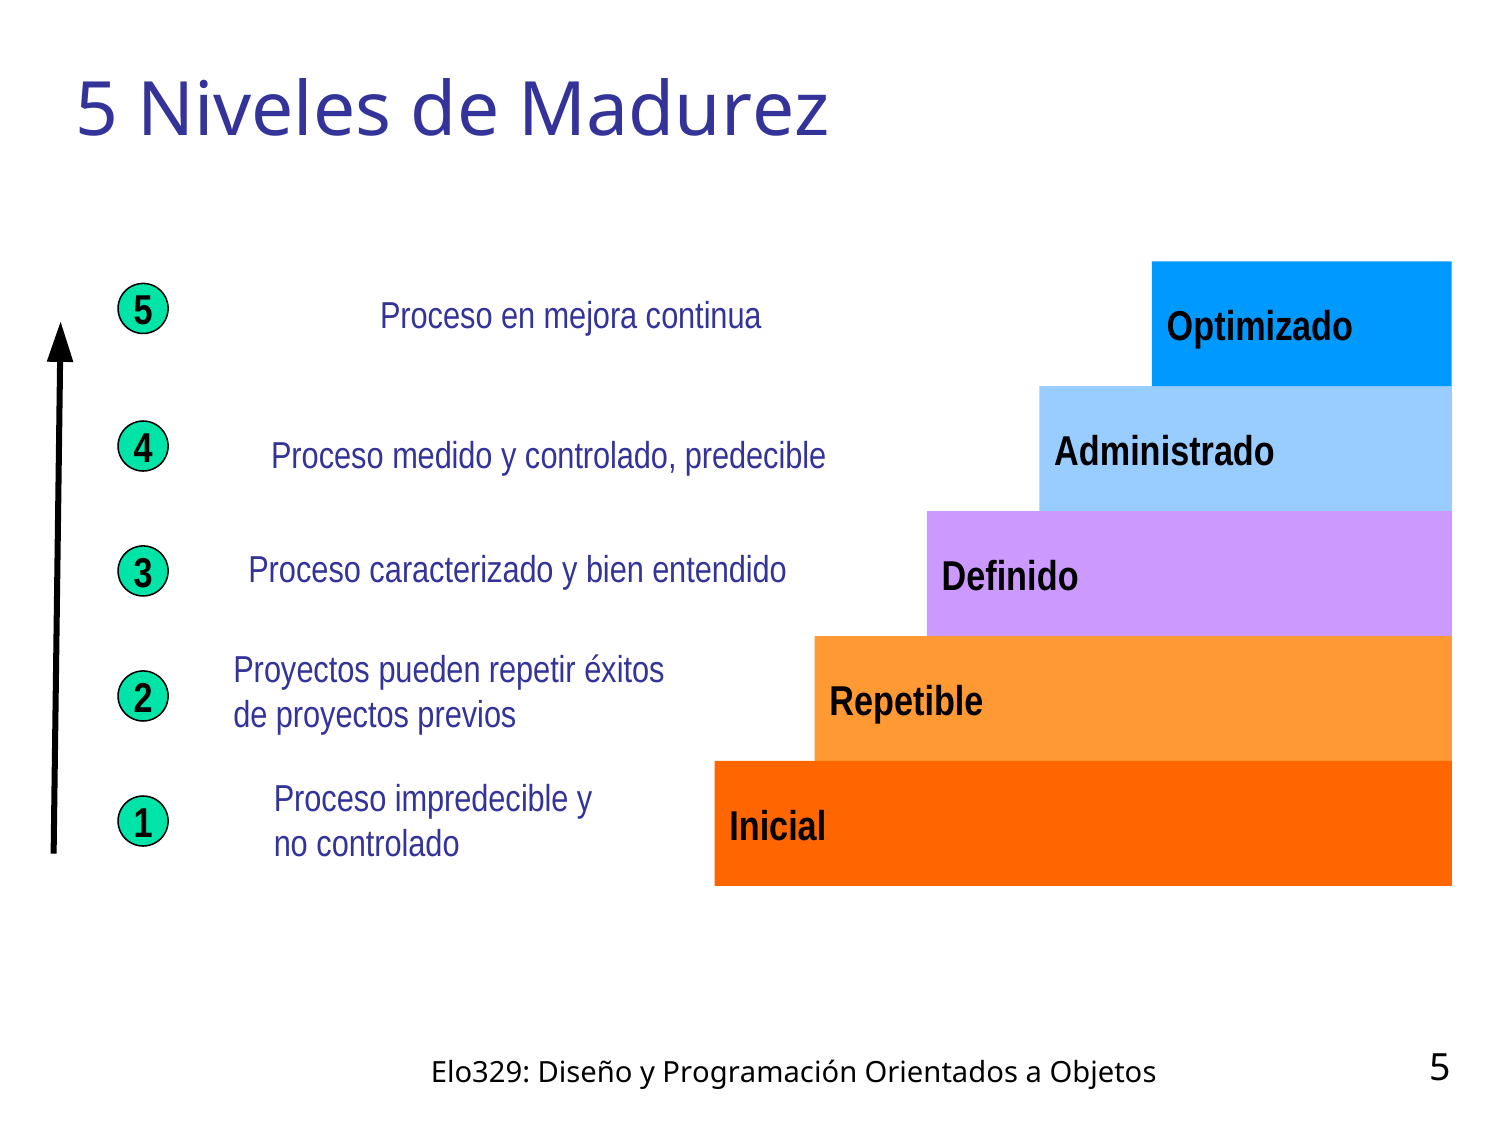

# 5 Niveles de Madurez
Optimizado
Administrado
Definido
Repetible
Inicial
5
Proceso en mejora continua
4
Proceso medido y controlado, predecible
Proceso caracterizado y bien entendido
3
Proyectos pueden repetir éxitos
de proyectos previos
2
Proceso impredecible y
no controlado
1
5